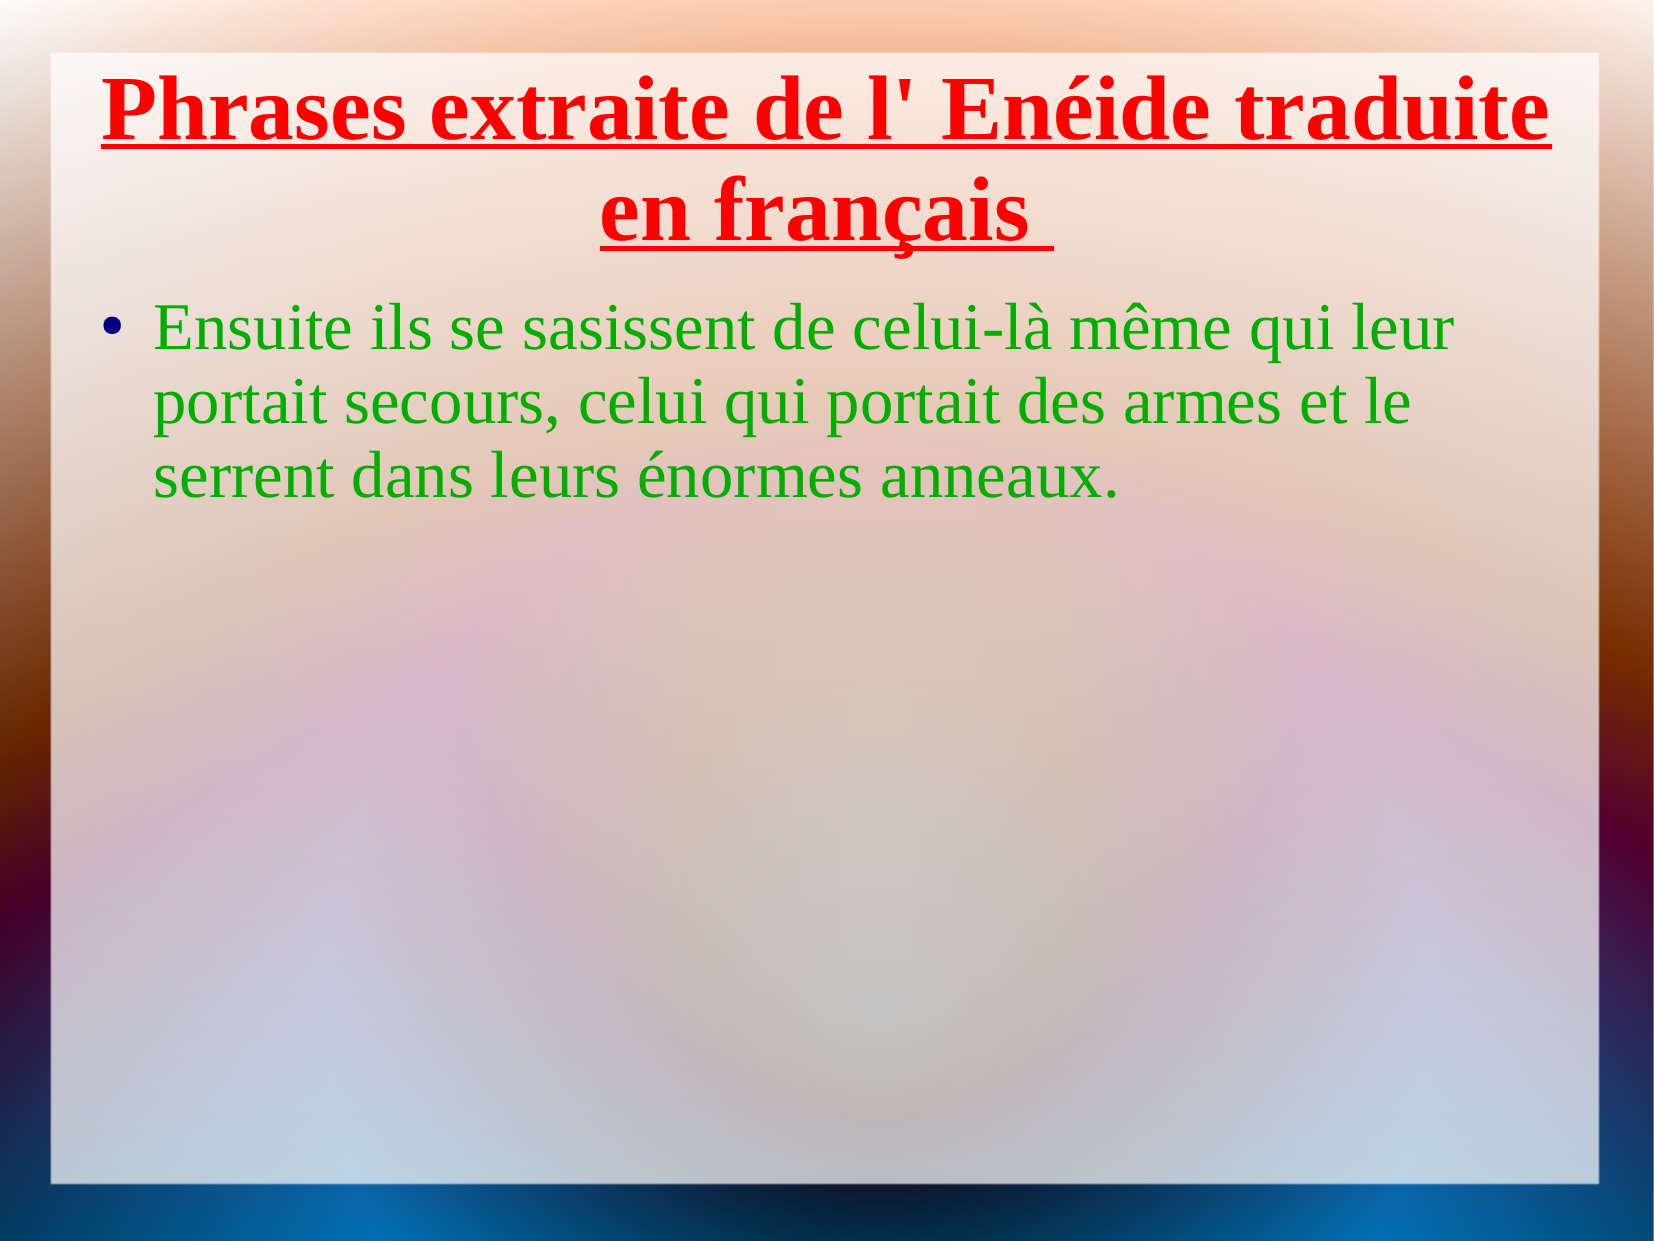

# Phrases extraite de l' Enéide traduite en français
Ensuite ils se sasissent de celui-là même qui leur portait secours, celui qui portait des armes et le serrent dans leurs énormes anneaux.